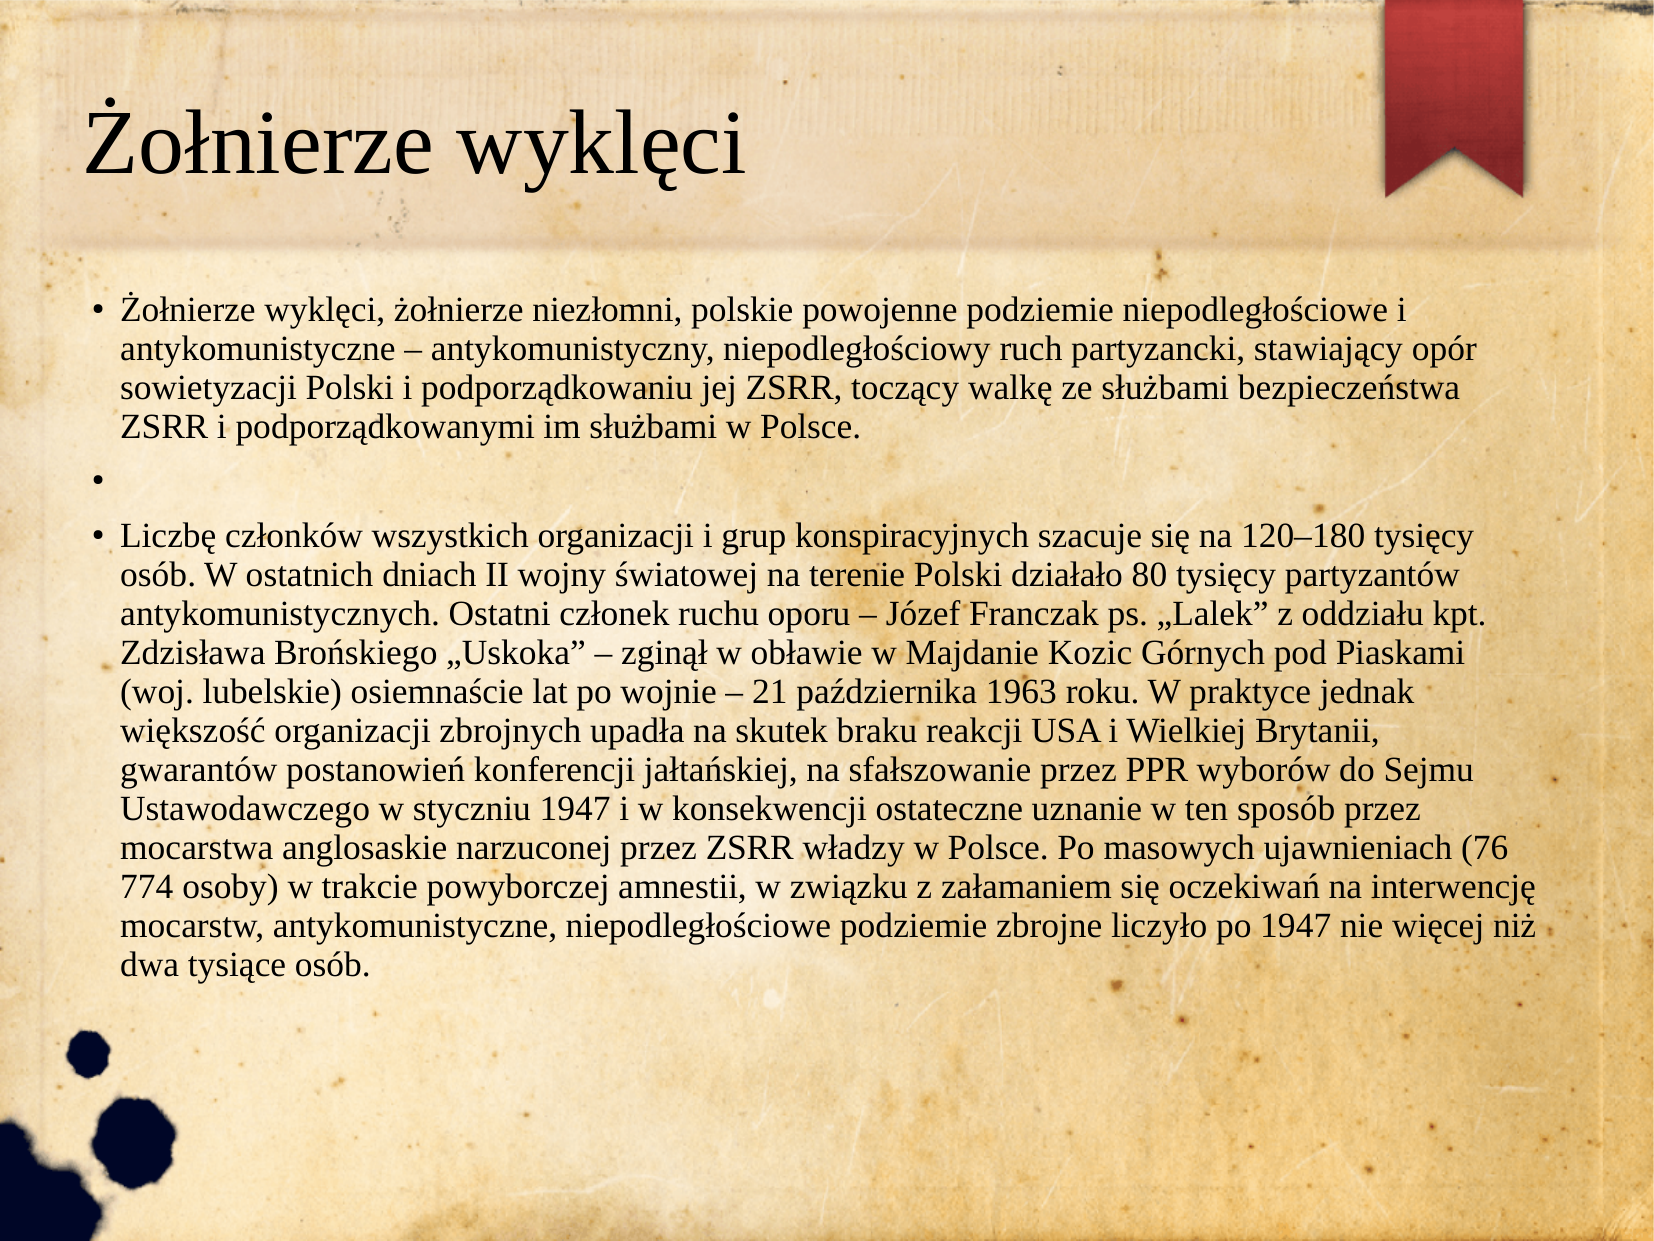

# Żołnierze wyklęci
Żołnierze wyklęci, żołnierze niezłomni, polskie powojenne podziemie niepodległościowe i antykomunistyczne – antykomunistyczny, niepodległościowy ruch partyzancki, stawiający opór sowietyzacji Polski i podporządkowaniu jej ZSRR, toczący walkę ze służbami bezpieczeństwa ZSRR i podporządkowanymi im służbami w Polsce.
Liczbę członków wszystkich organizacji i grup konspiracyjnych szacuje się na 120–180 tysięcy osób. W ostatnich dniach II wojny światowej na terenie Polski działało 80 tysięcy partyzantów antykomunistycznych. Ostatni członek ruchu oporu – Józef Franczak ps. „Lalek” z oddziału kpt. Zdzisława Brońskiego „Uskoka” – zginął w obławie w Majdanie Kozic Górnych pod Piaskami (woj. lubelskie) osiemnaście lat po wojnie – 21 października 1963 roku. W praktyce jednak większość organizacji zbrojnych upadła na skutek braku reakcji USA i Wielkiej Brytanii, gwarantów postanowień konferencji jałtańskiej, na sfałszowanie przez PPR wyborów do Sejmu Ustawodawczego w styczniu 1947 i w konsekwencji ostateczne uznanie w ten sposób przez mocarstwa anglosaskie narzuconej przez ZSRR władzy w Polsce. Po masowych ujawnieniach (76 774 osoby) w trakcie powyborczej amnestii, w związku z załamaniem się oczekiwań na interwencję mocarstw, antykomunistyczne, niepodległościowe podziemie zbrojne liczyło po 1947 nie więcej niż dwa tysiące osób.